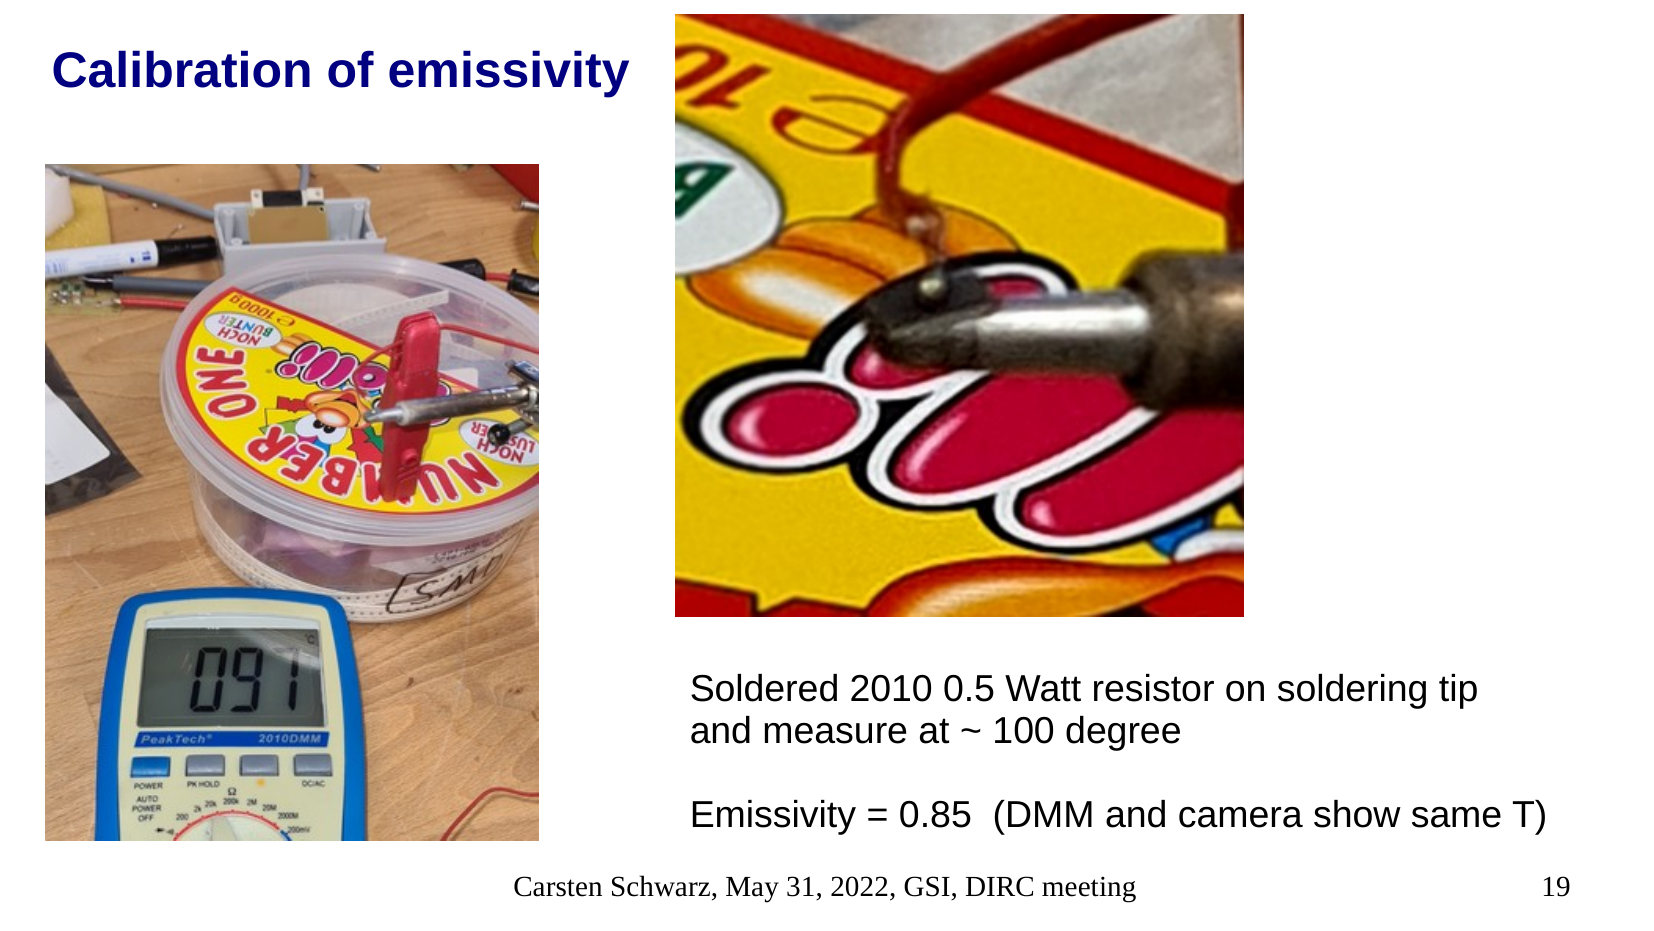

Calibration of emissivity
Soldered 2010 0.5 Watt resistor on soldering tip
and measure at ~ 100 degree
Emissivity = 0.85 (DMM and camera show same T)
19